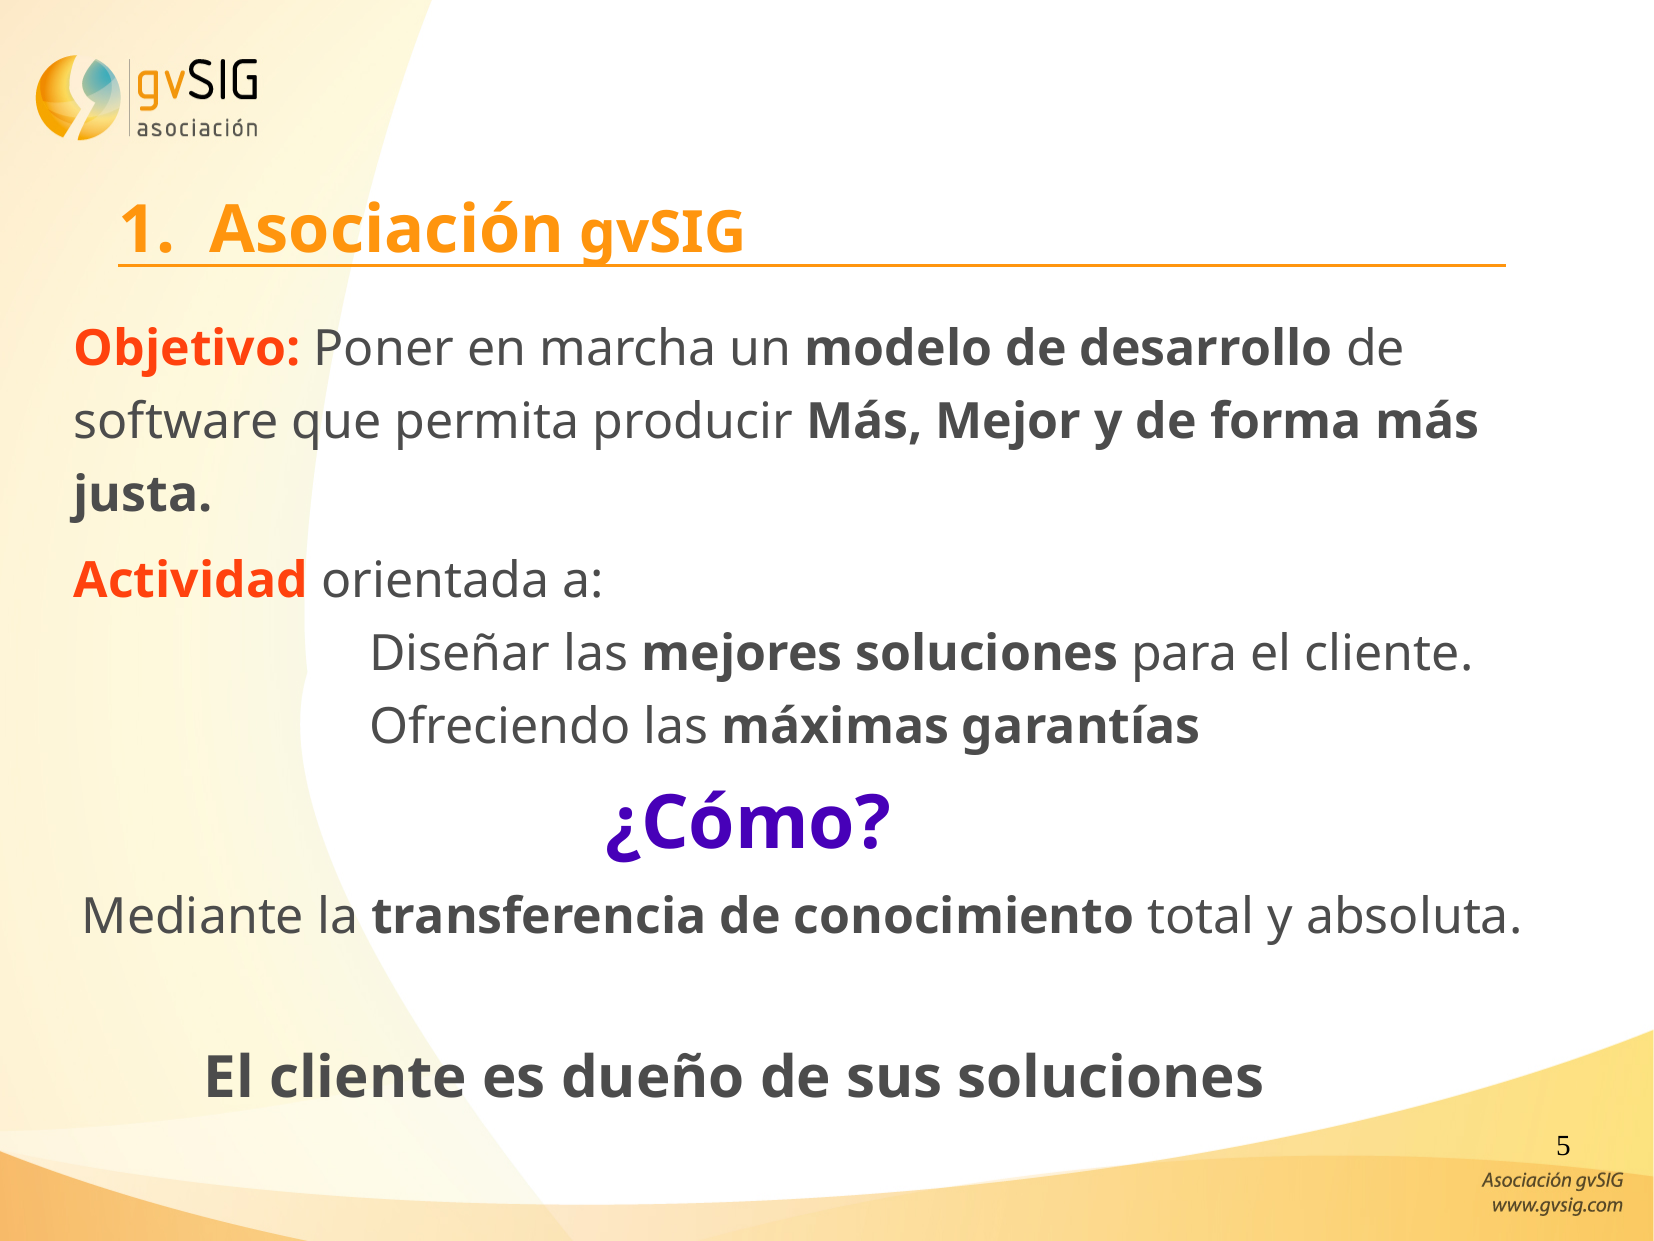

1. Asociación gvSIG
Objetivo: Poner en marcha un modelo de desarrollo de software que permita producir Más, Mejor y de forma más justa.
Actividad orientada a:
	Diseñar las mejores soluciones para el cliente.
	Ofreciendo las máximas garantías
¿Cómo?
Mediante la transferencia de conocimiento total y absoluta.
El cliente es dueño de sus soluciones
5